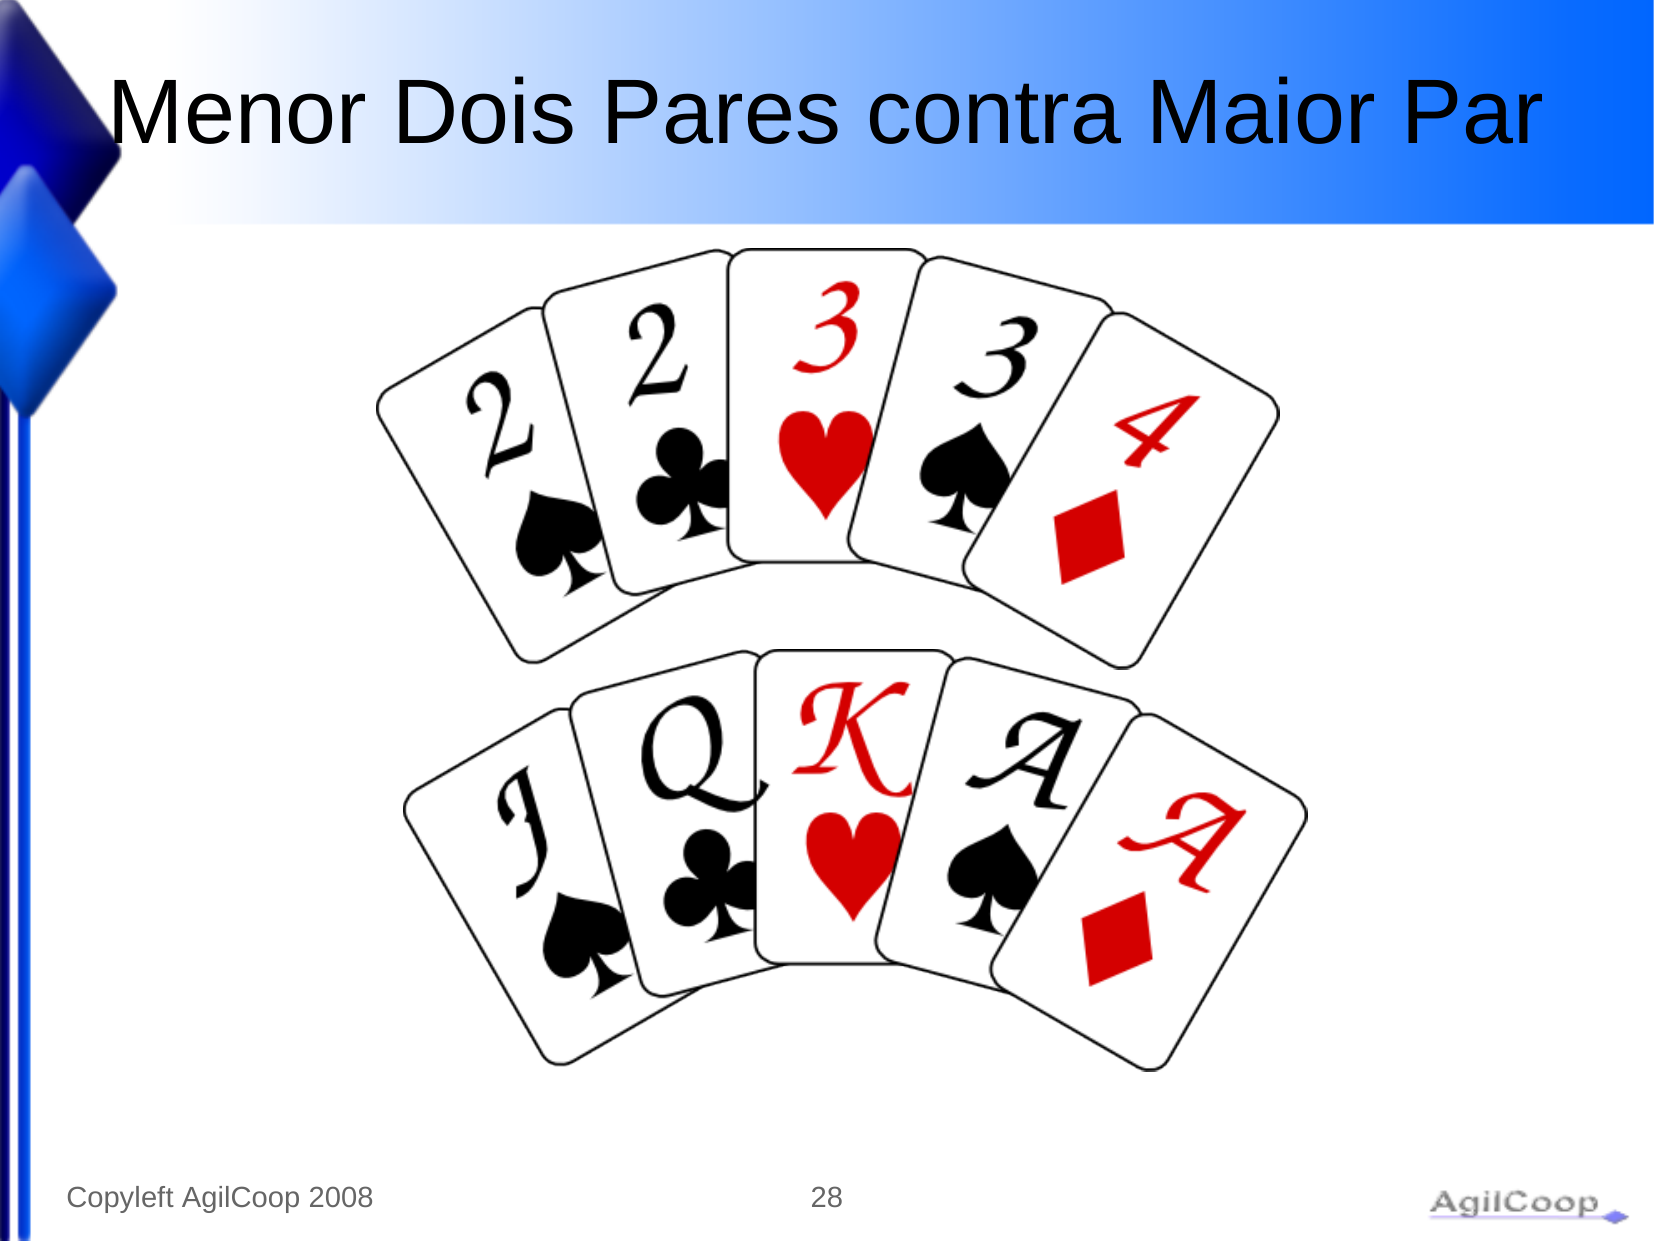

# Menor Dois Pares contra Maior Par
Copyleft AgilCoop 2008
28